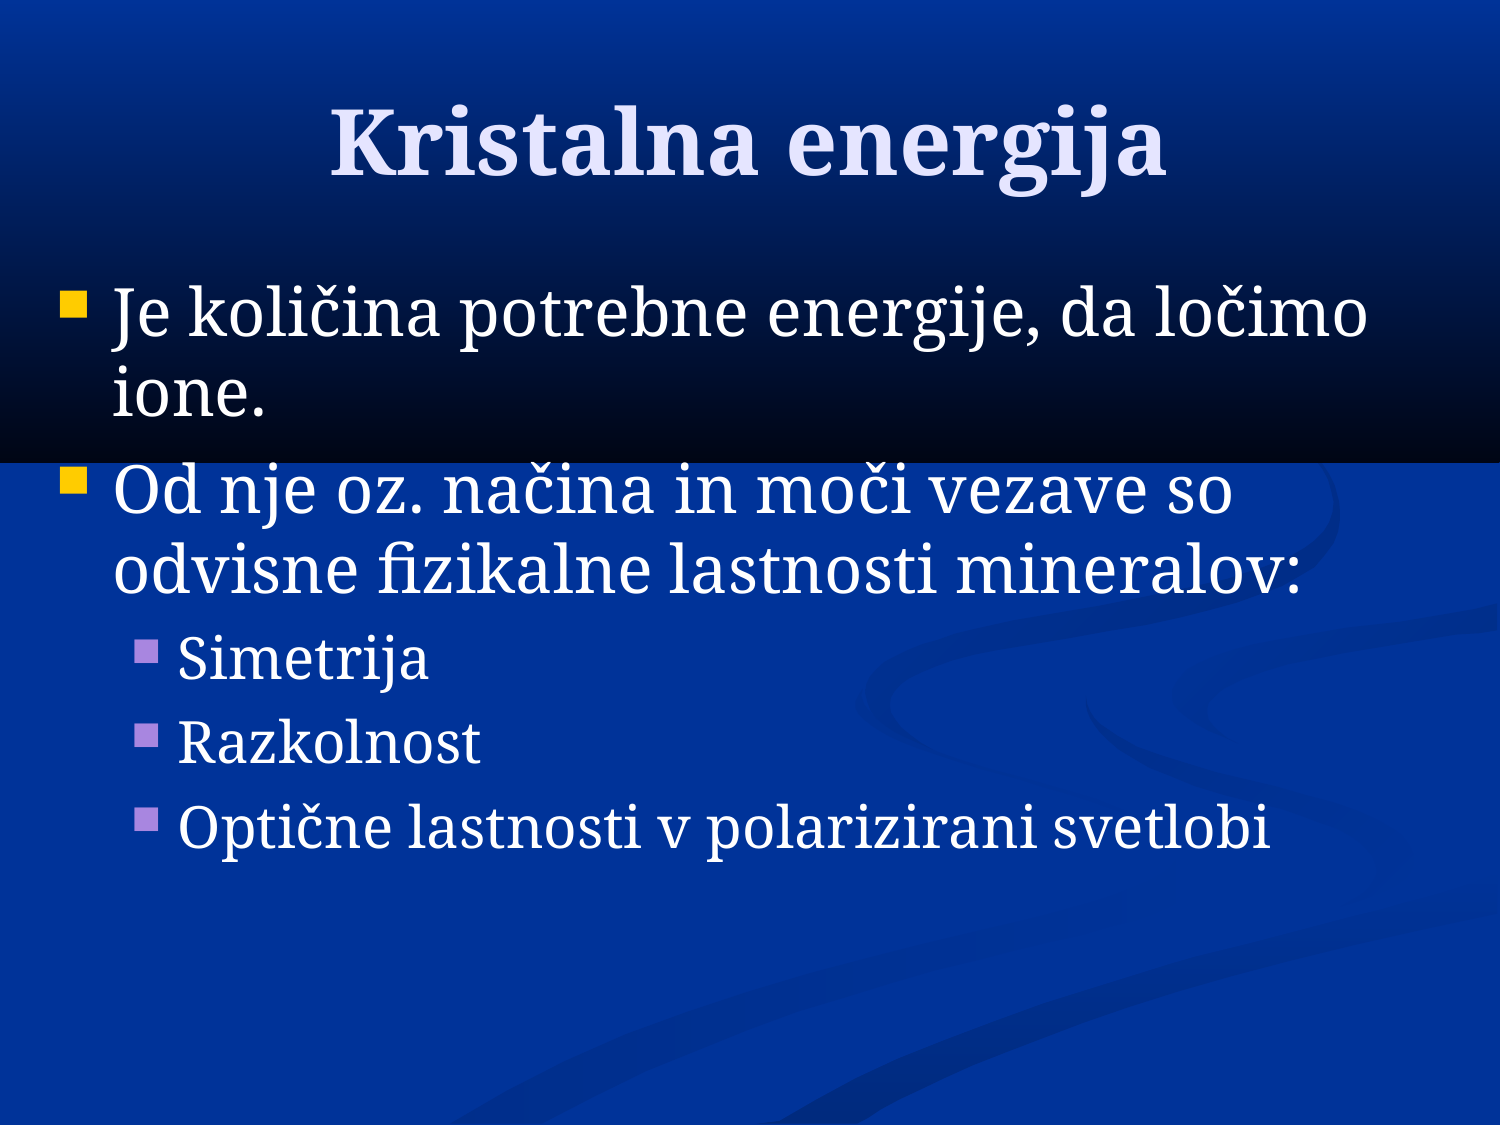

# Kristalna energija
Je količina potrebne energije, da ločimo ione.
Od nje oz. načina in moči vezave so odvisne fizikalne lastnosti mineralov:
Simetrija
Razkolnost
Optične lastnosti v polarizirani svetlobi